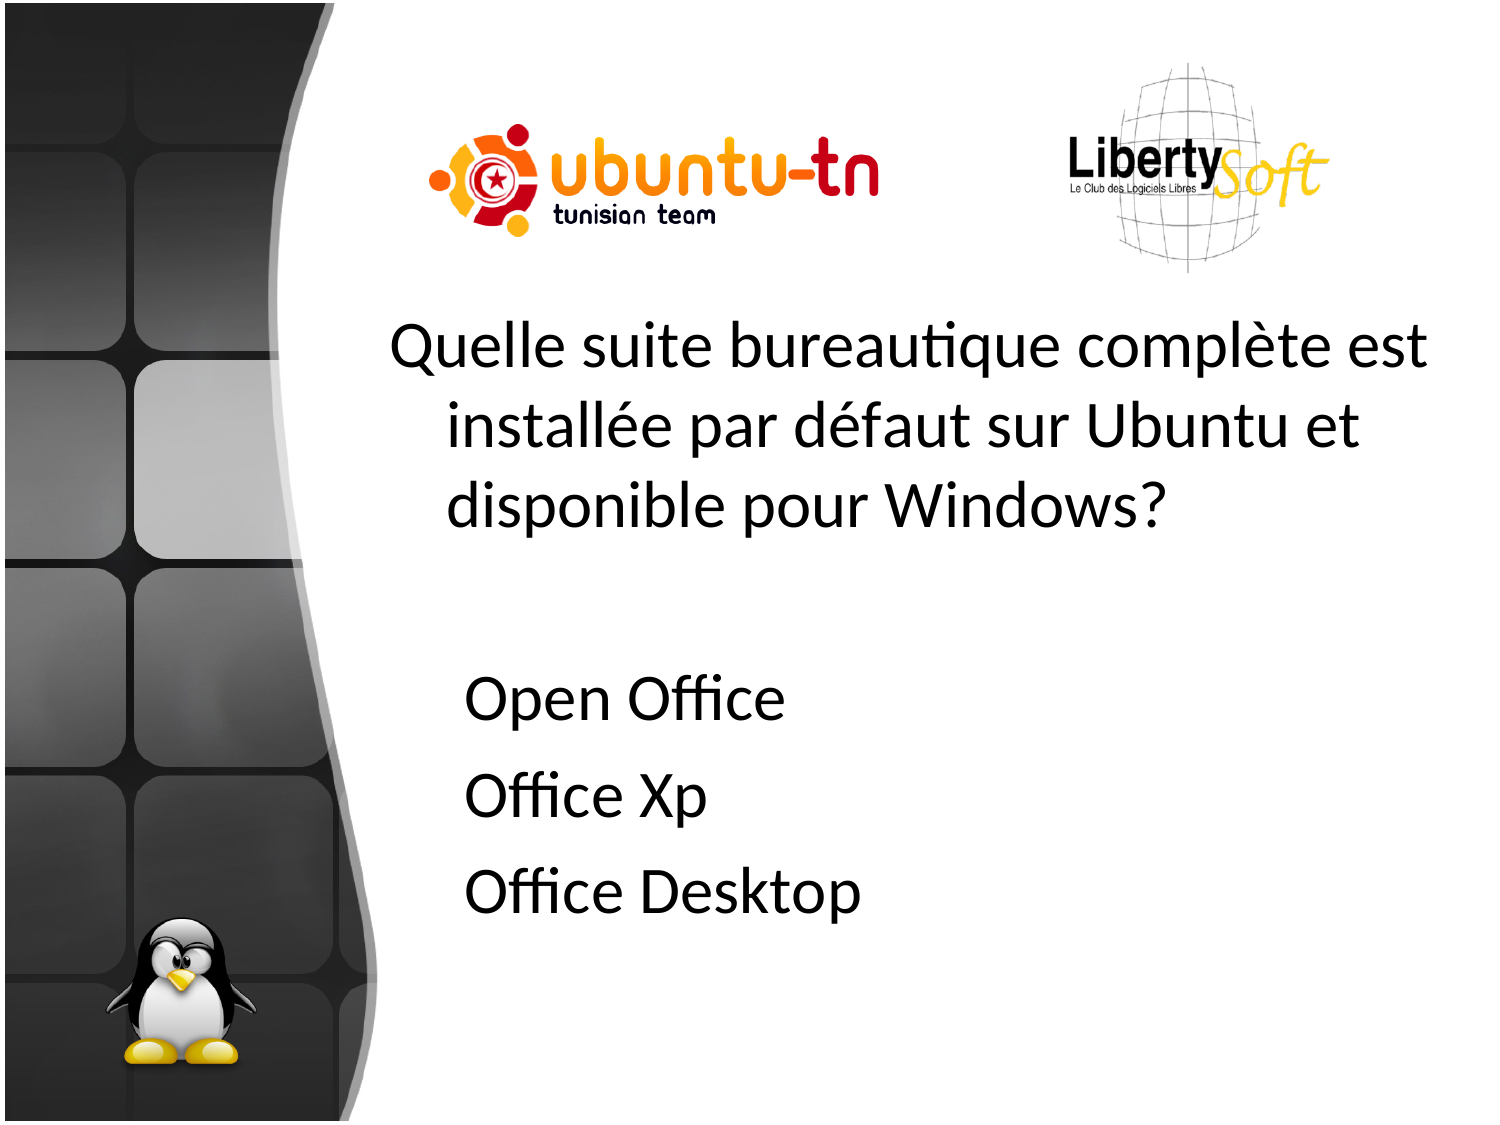

#
Quelle suite bureautique complète est installée par défaut sur Ubuntu et disponible pour Windows?
Open Office
Office Xp
Office Desktop